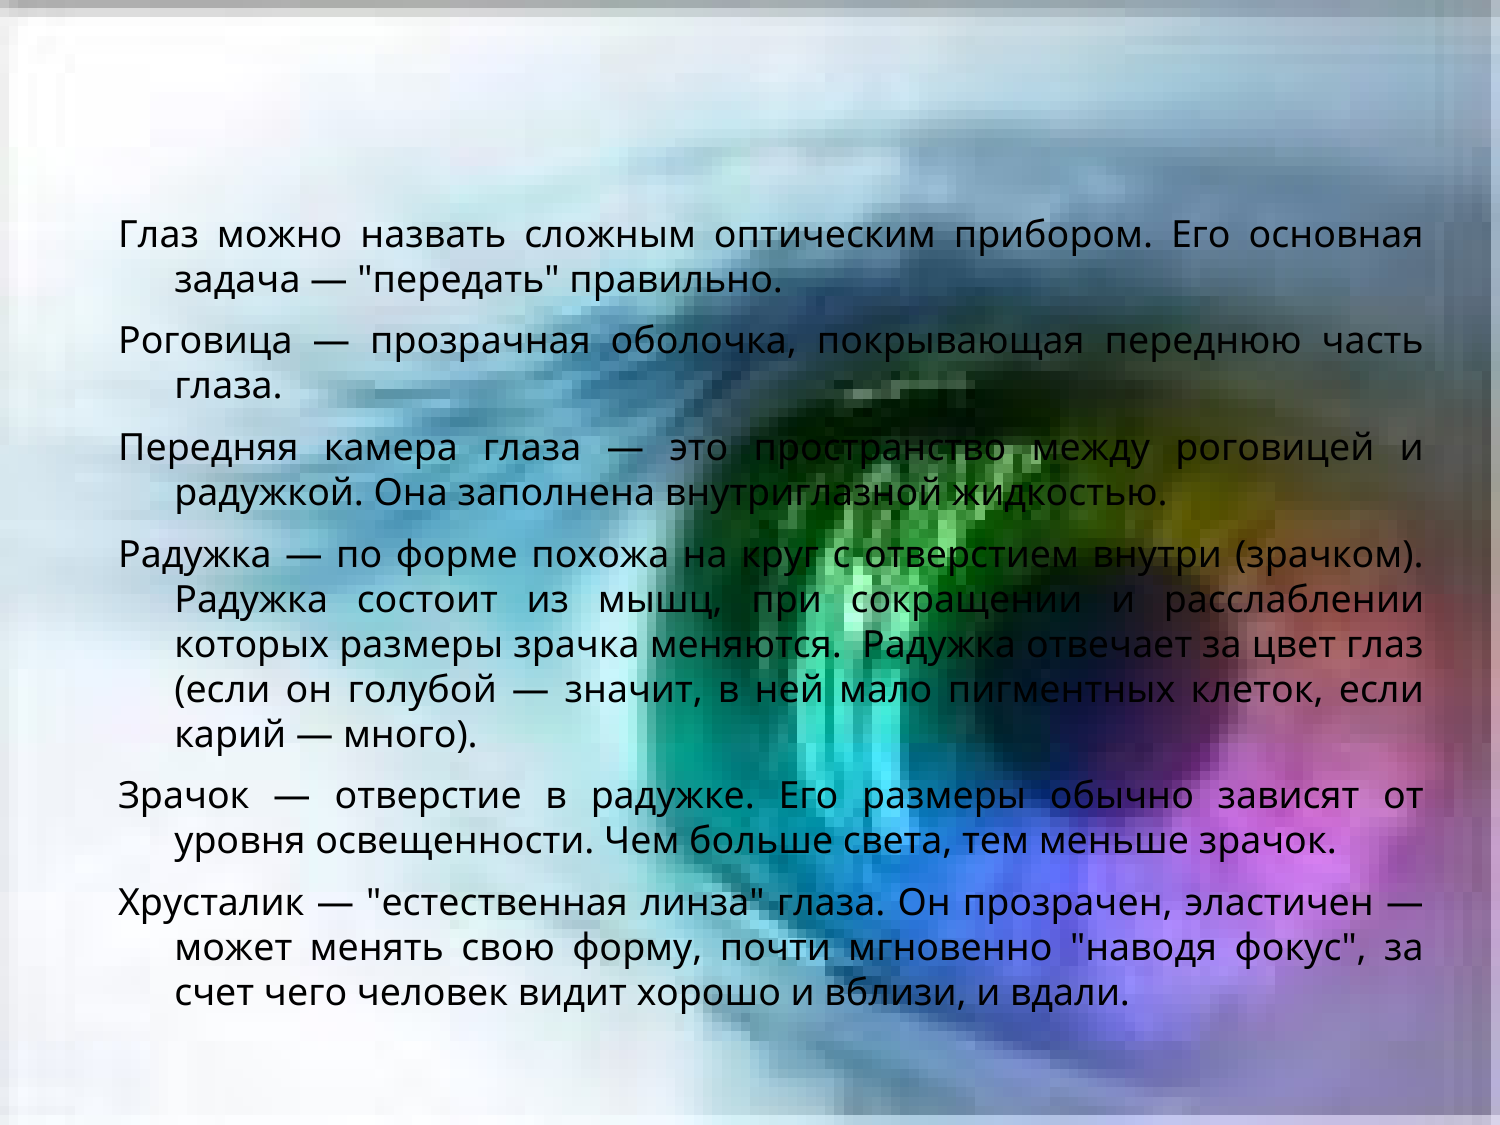

# Глаз можно назвать сложным оптическим прибором. Его основная задача — "передать" правильно.
Роговица — прозрачная оболочка, покрывающая переднюю часть глаза.
Передняя камера глаза — это пространство между роговицей и радужкой. Она заполнена внутриглазной жидкостью.
Радужка — по форме похожа на круг с отверстием внутри (зрачком). Радужка состоит из мышц, при сокращении и расслаблении которых размеры зрачка меняются. Радужка отвечает за цвет глаз (если он голубой — значит, в ней мало пигментных клеток, если карий — много).
Зрачок — отверстие в радужке. Его размеры обычно зависят от уровня освещенности. Чем больше света, тем меньше зрачок.
Хрусталик — "естественная линза" глаза. Он прозрачен, эластичен — может менять свою форму, почти мгновенно "наводя фокус", за счет чего человек видит хорошо и вблизи, и вдали.